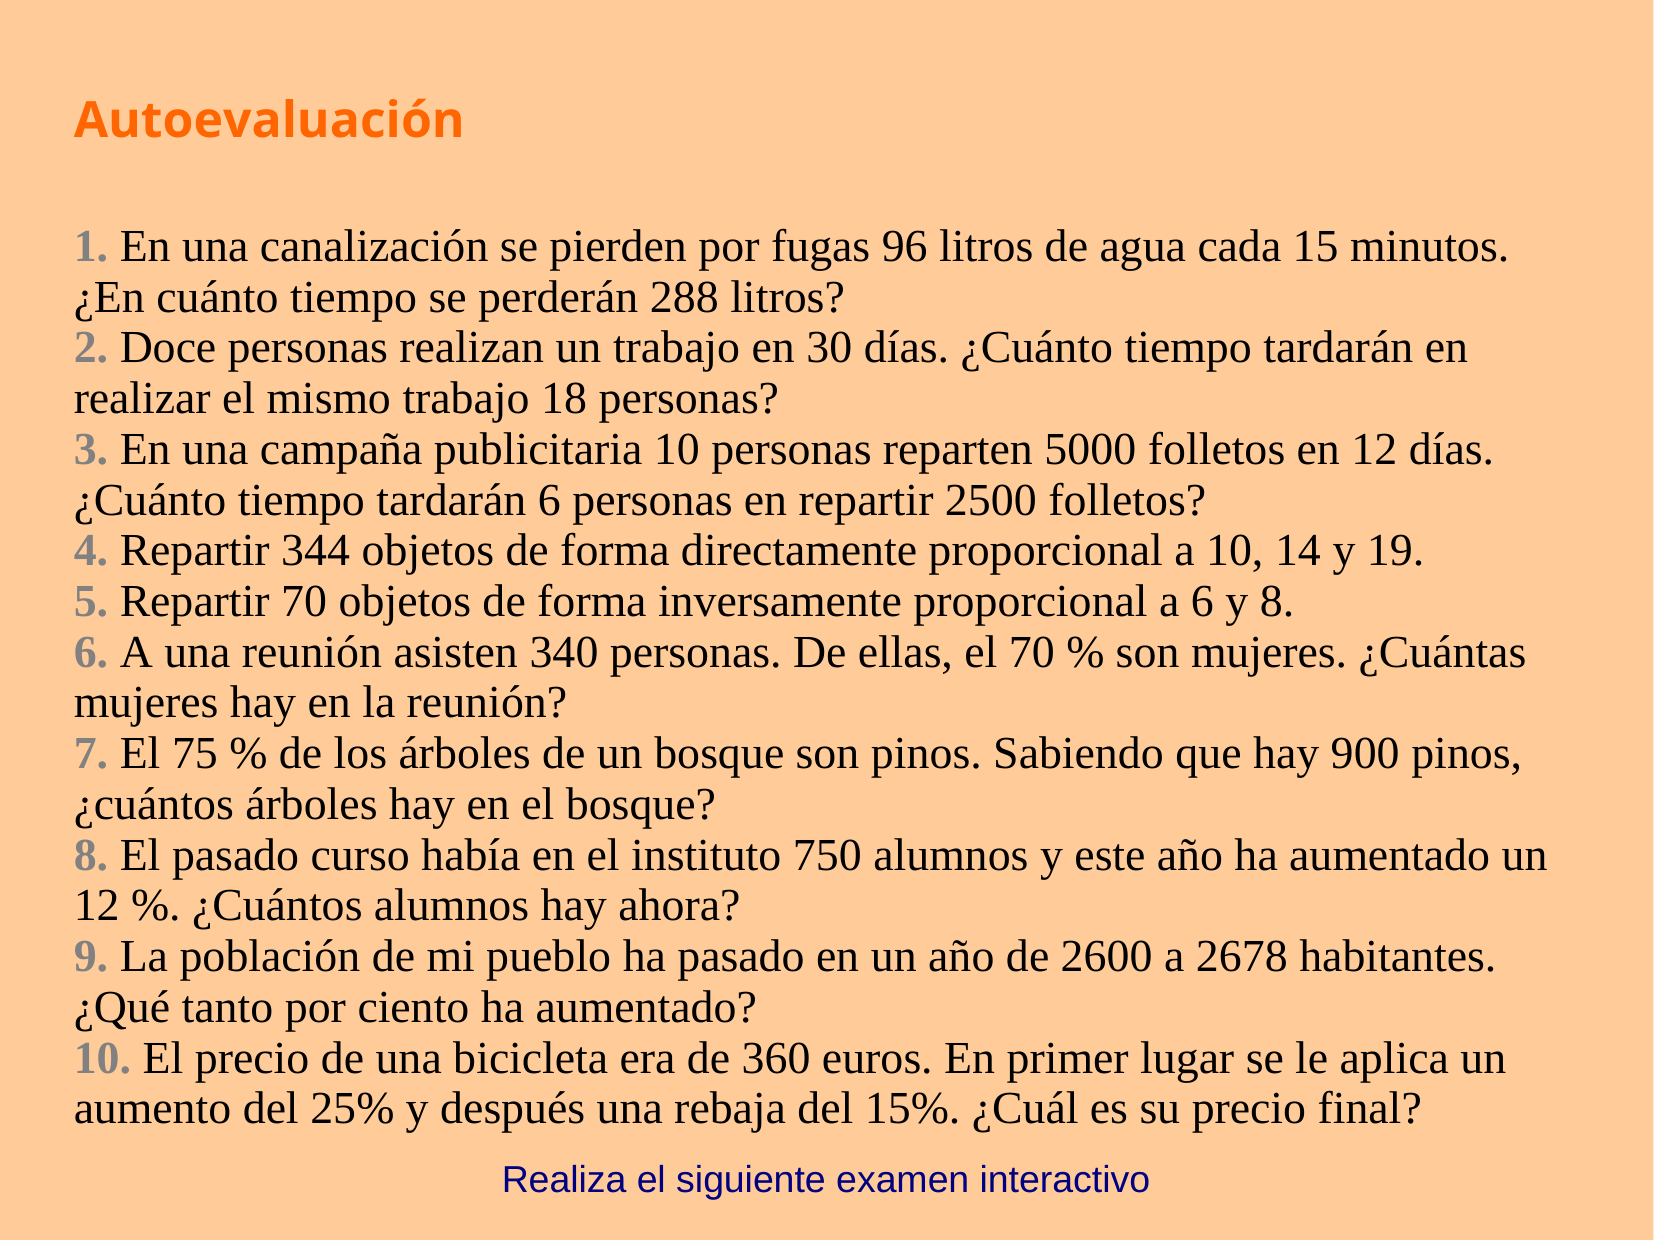

Autoevaluación
1. En una canalización se pierden por fugas 96 litros de agua cada 15 minutos. ¿En cuánto tiempo se perderán 288 litros?
2. Doce personas realizan un trabajo en 30 días. ¿Cuánto tiempo tardarán en realizar el mismo trabajo 18 personas?
3. En una campaña publicitaria 10 personas reparten 5000 folletos en 12 días. ¿Cuánto tiempo tardarán 6 personas en repartir 2500 folletos?
4. Repartir 344 objetos de forma directamente proporcional a 10, 14 y 19.
5. Repartir 70 objetos de forma inversamente proporcional a 6 y 8.
6. A una reunión asisten 340 personas. De ellas, el 70 % son mujeres. ¿Cuántas mujeres hay en la reunión?
7. El 75 % de los árboles de un bosque son pinos. Sabiendo que hay 900 pinos, ¿cuántos árboles hay en el bosque?
8. El pasado curso había en el instituto 750 alumnos y este año ha aumentado un 12 %. ¿Cuántos alumnos hay ahora?
9. La población de mi pueblo ha pasado en un año de 2600 a 2678 habitantes. ¿Qué tanto por ciento ha aumentado?
10. El precio de una bicicleta era de 360 euros. En primer lugar se le aplica un aumento del 25% y después una rebaja del 15%. ¿Cuál es su precio final?
Realiza el siguiente examen interactivo